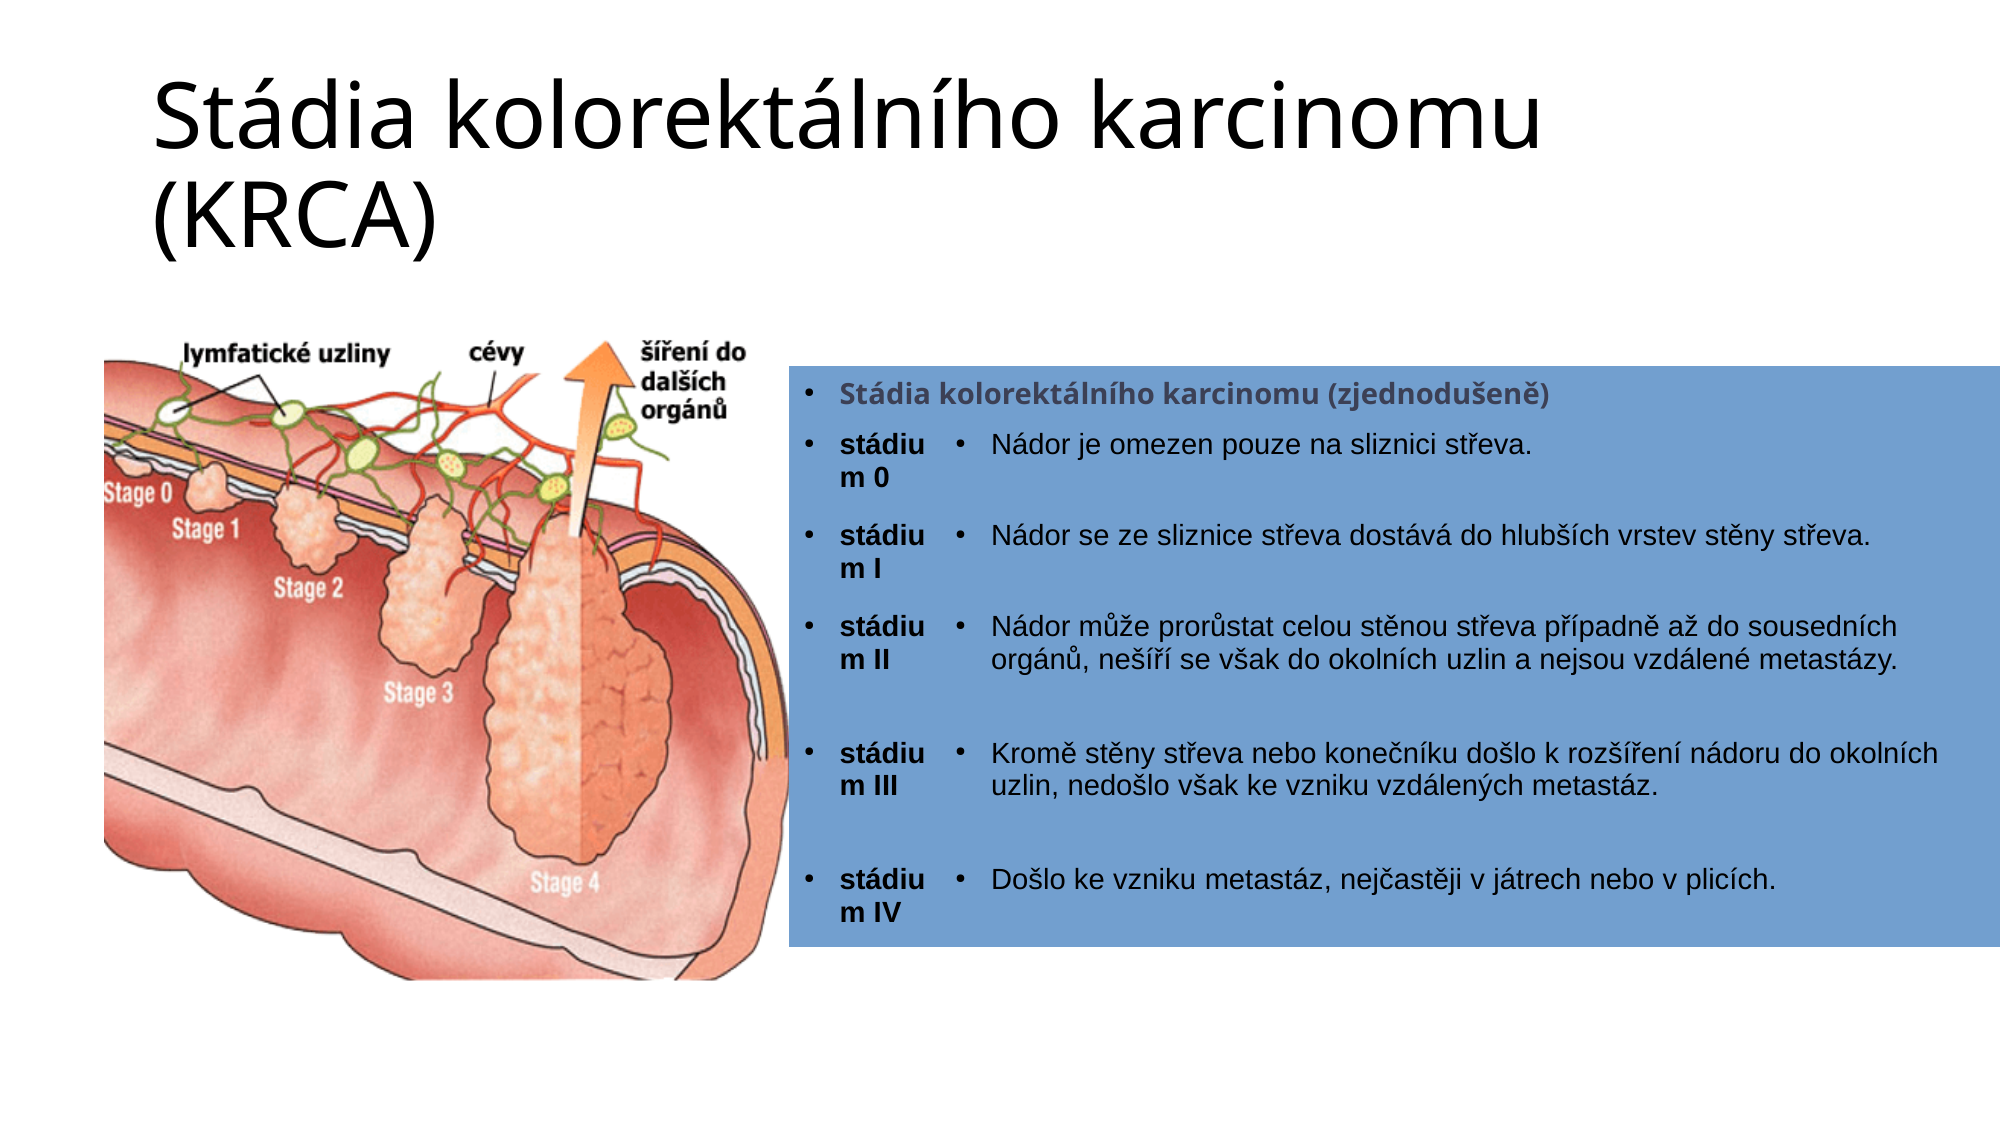

# Stádia kolorektálního karcinomu (KRCA)
| Stádia kolorektálního karcinomu (zjednodušeně) | |
| --- | --- |
| stádium 0 | Nádor je omezen pouze na sliznici střeva. |
| stádium I | Nádor se ze sliznice střeva dostává do hlubších vrstev stěny střeva. |
| stádium II | Nádor může prorůstat celou stěnou střeva případně až do sousedních orgánů, nešíří se však do okolních uzlin a nejsou vzdálené metastázy. |
| stádium III | Kromě stěny střeva nebo konečníku došlo k rozšíření nádoru do okolních uzlin, nedošlo však ke vzniku vzdálených metastáz. |
| stádium IV | Došlo ke vzniku metastáz, nejčastěji v játrech nebo v plicích. |